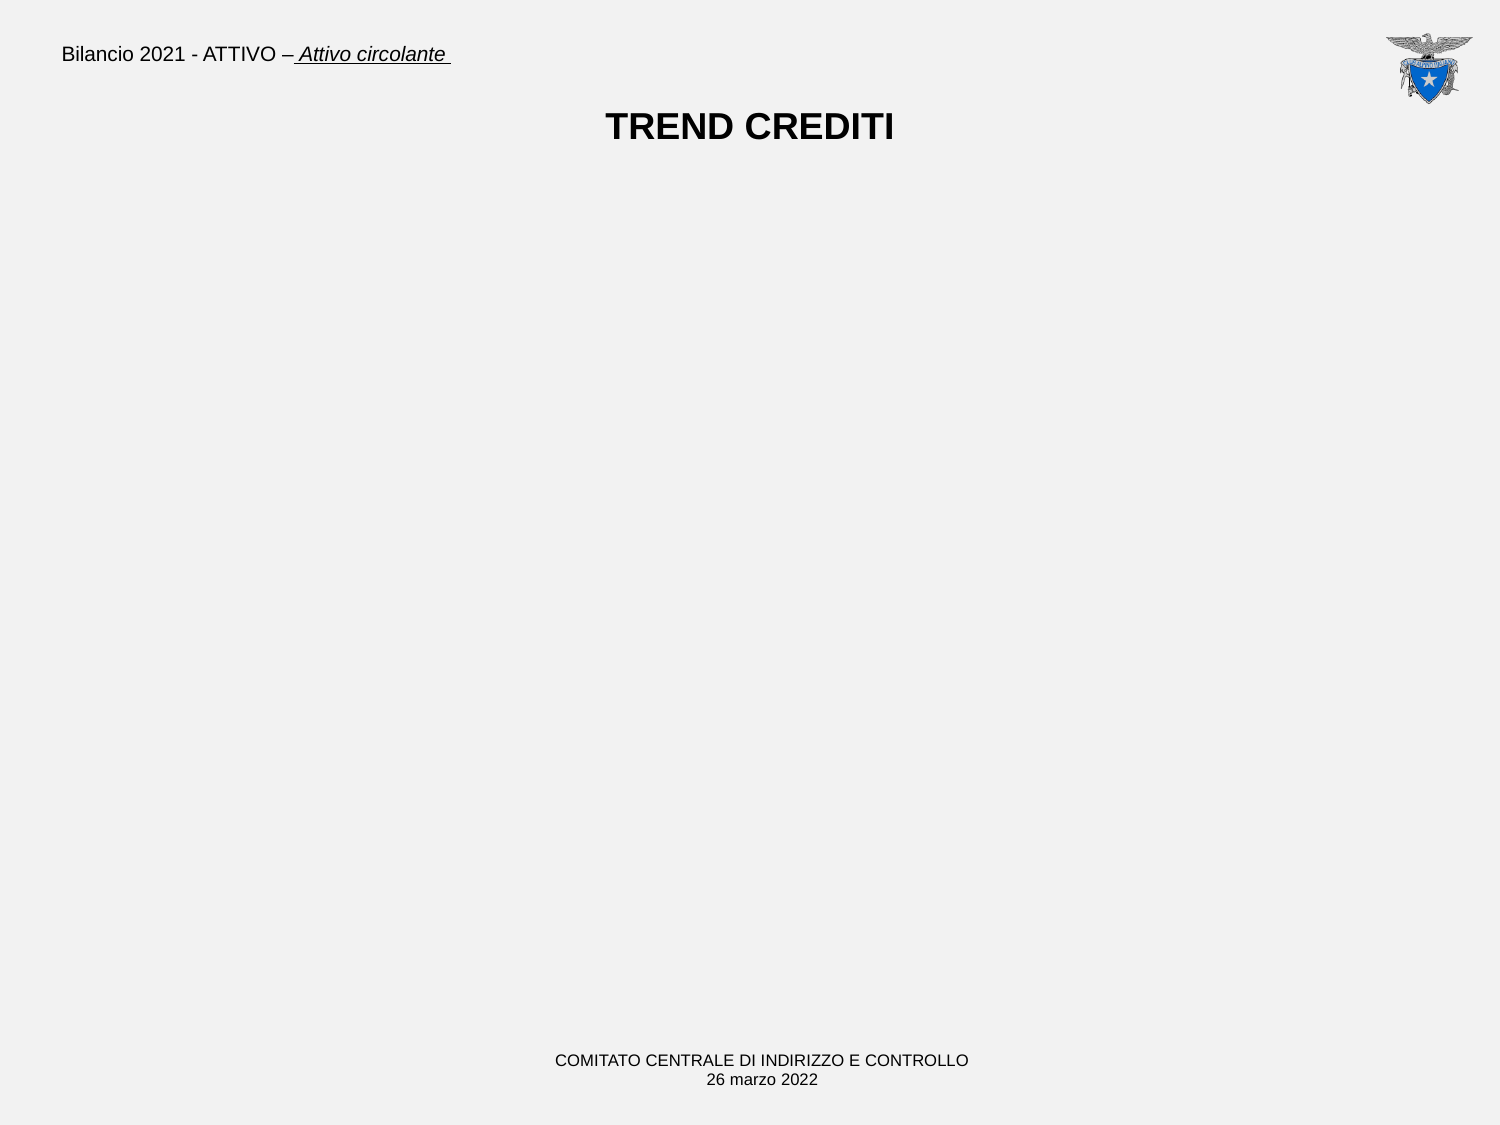

Bilancio 2021 - ATTIVO – Attivo circolante
TREND CREDITI
COMITATO CENTRALE DI INDIRIZZO E CONTROLLO
26 marzo 2022